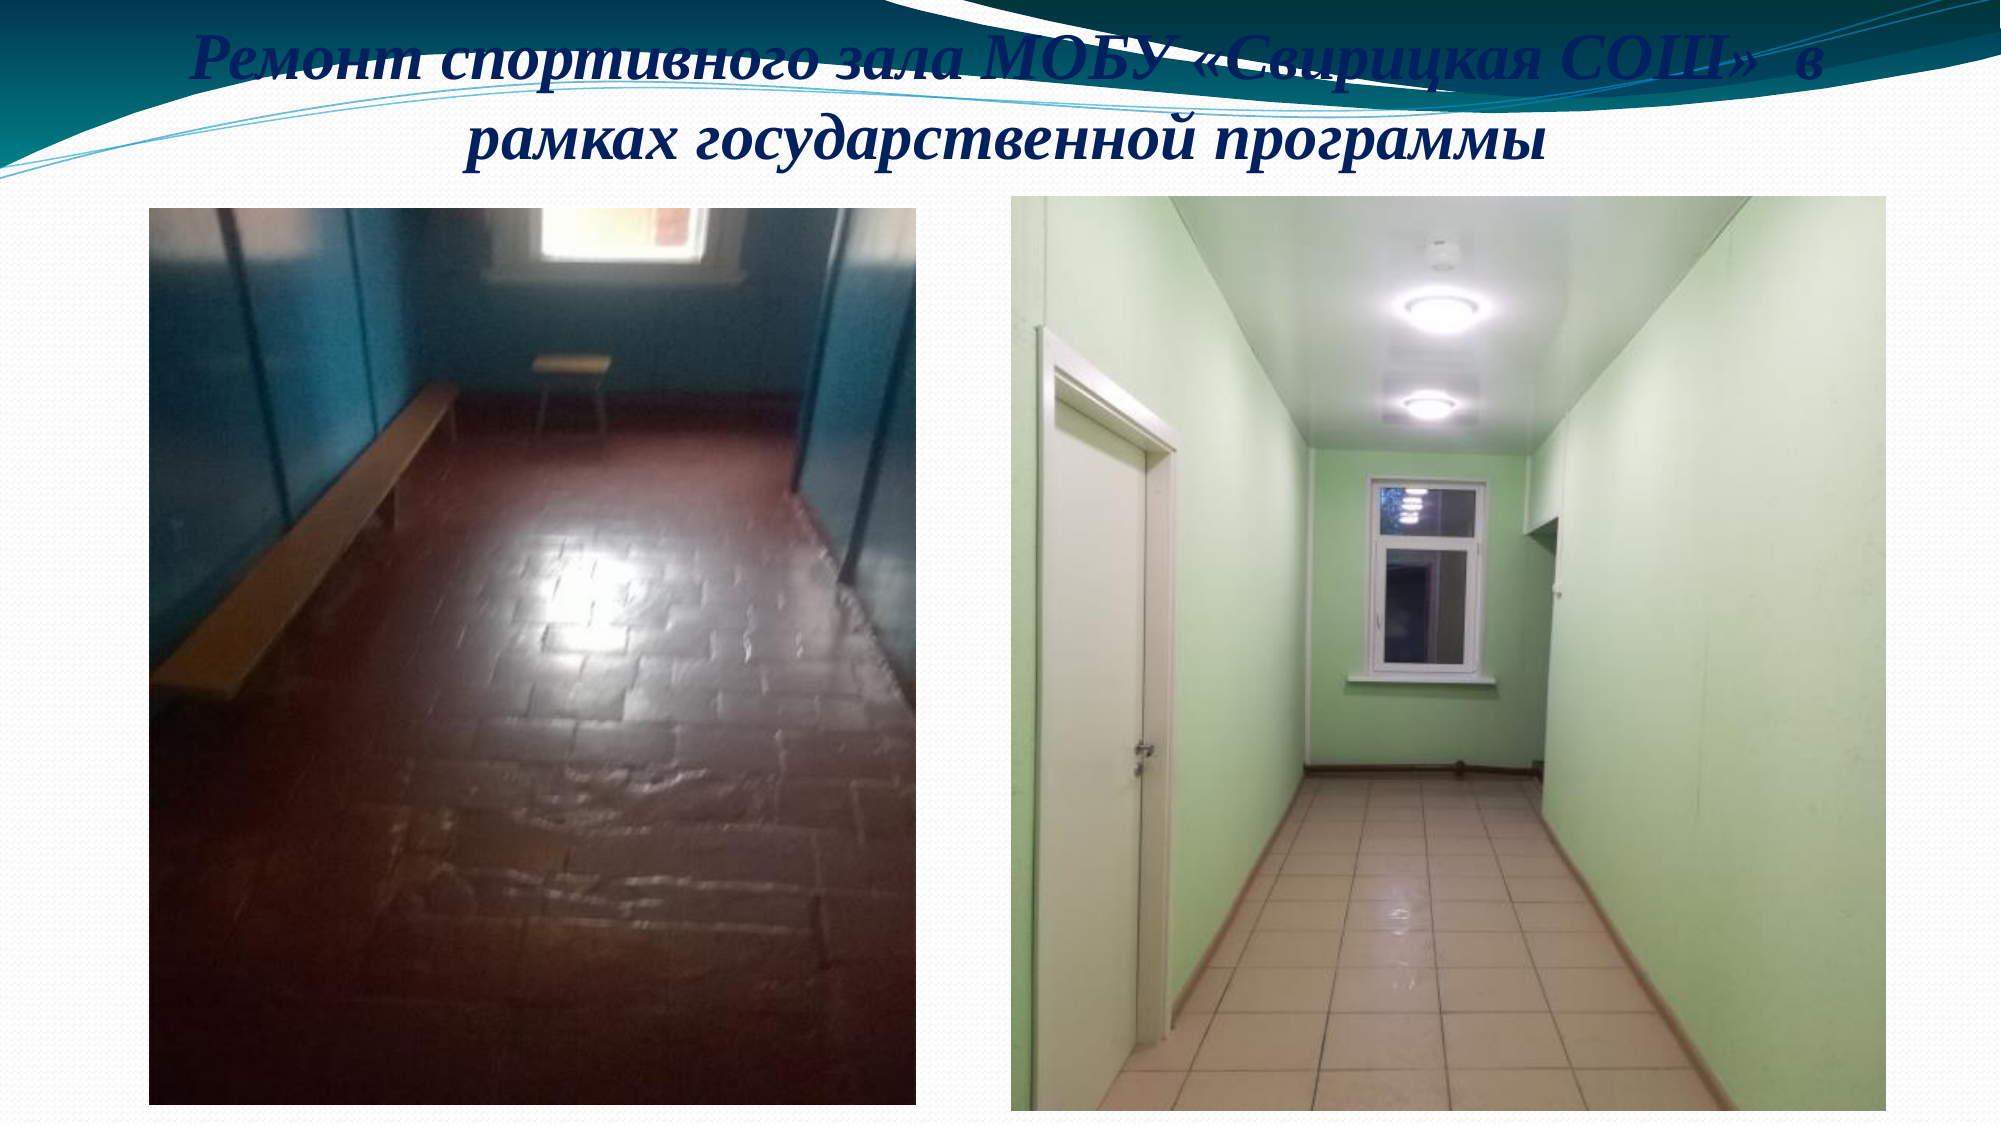

# Ремонт спортивного зала МОБУ «Свирицкая СОШ» в рамках государственной программы